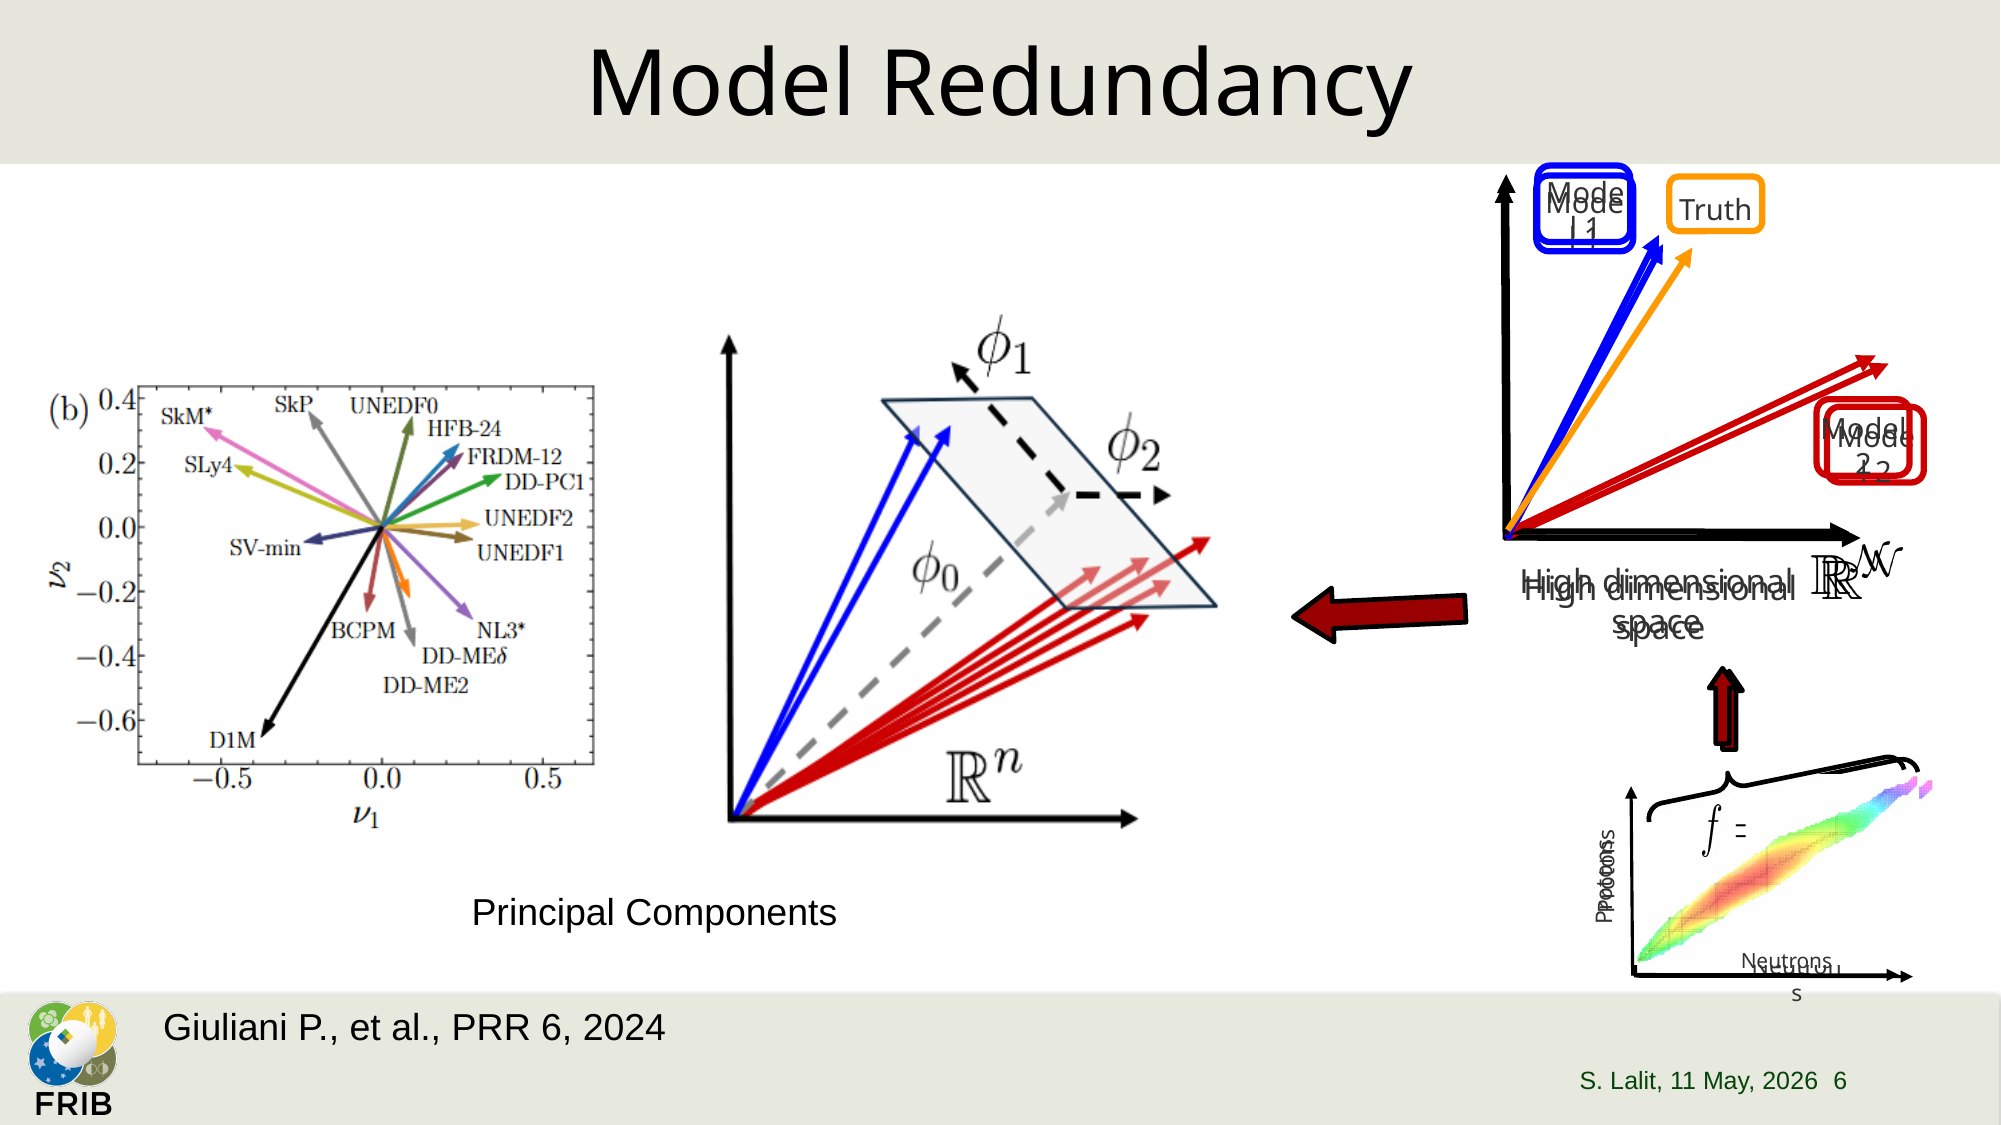

Model Redundancy
Model 1
Truth
Model 2
High dimensional space
Protons
Neutrons
Model 1
Model 2
High dimensional space
Protons
Neutrons
Principal Components
Giuliani P., et al., PRR 6, 2024
S. Lalit, 11 May, 2026
6